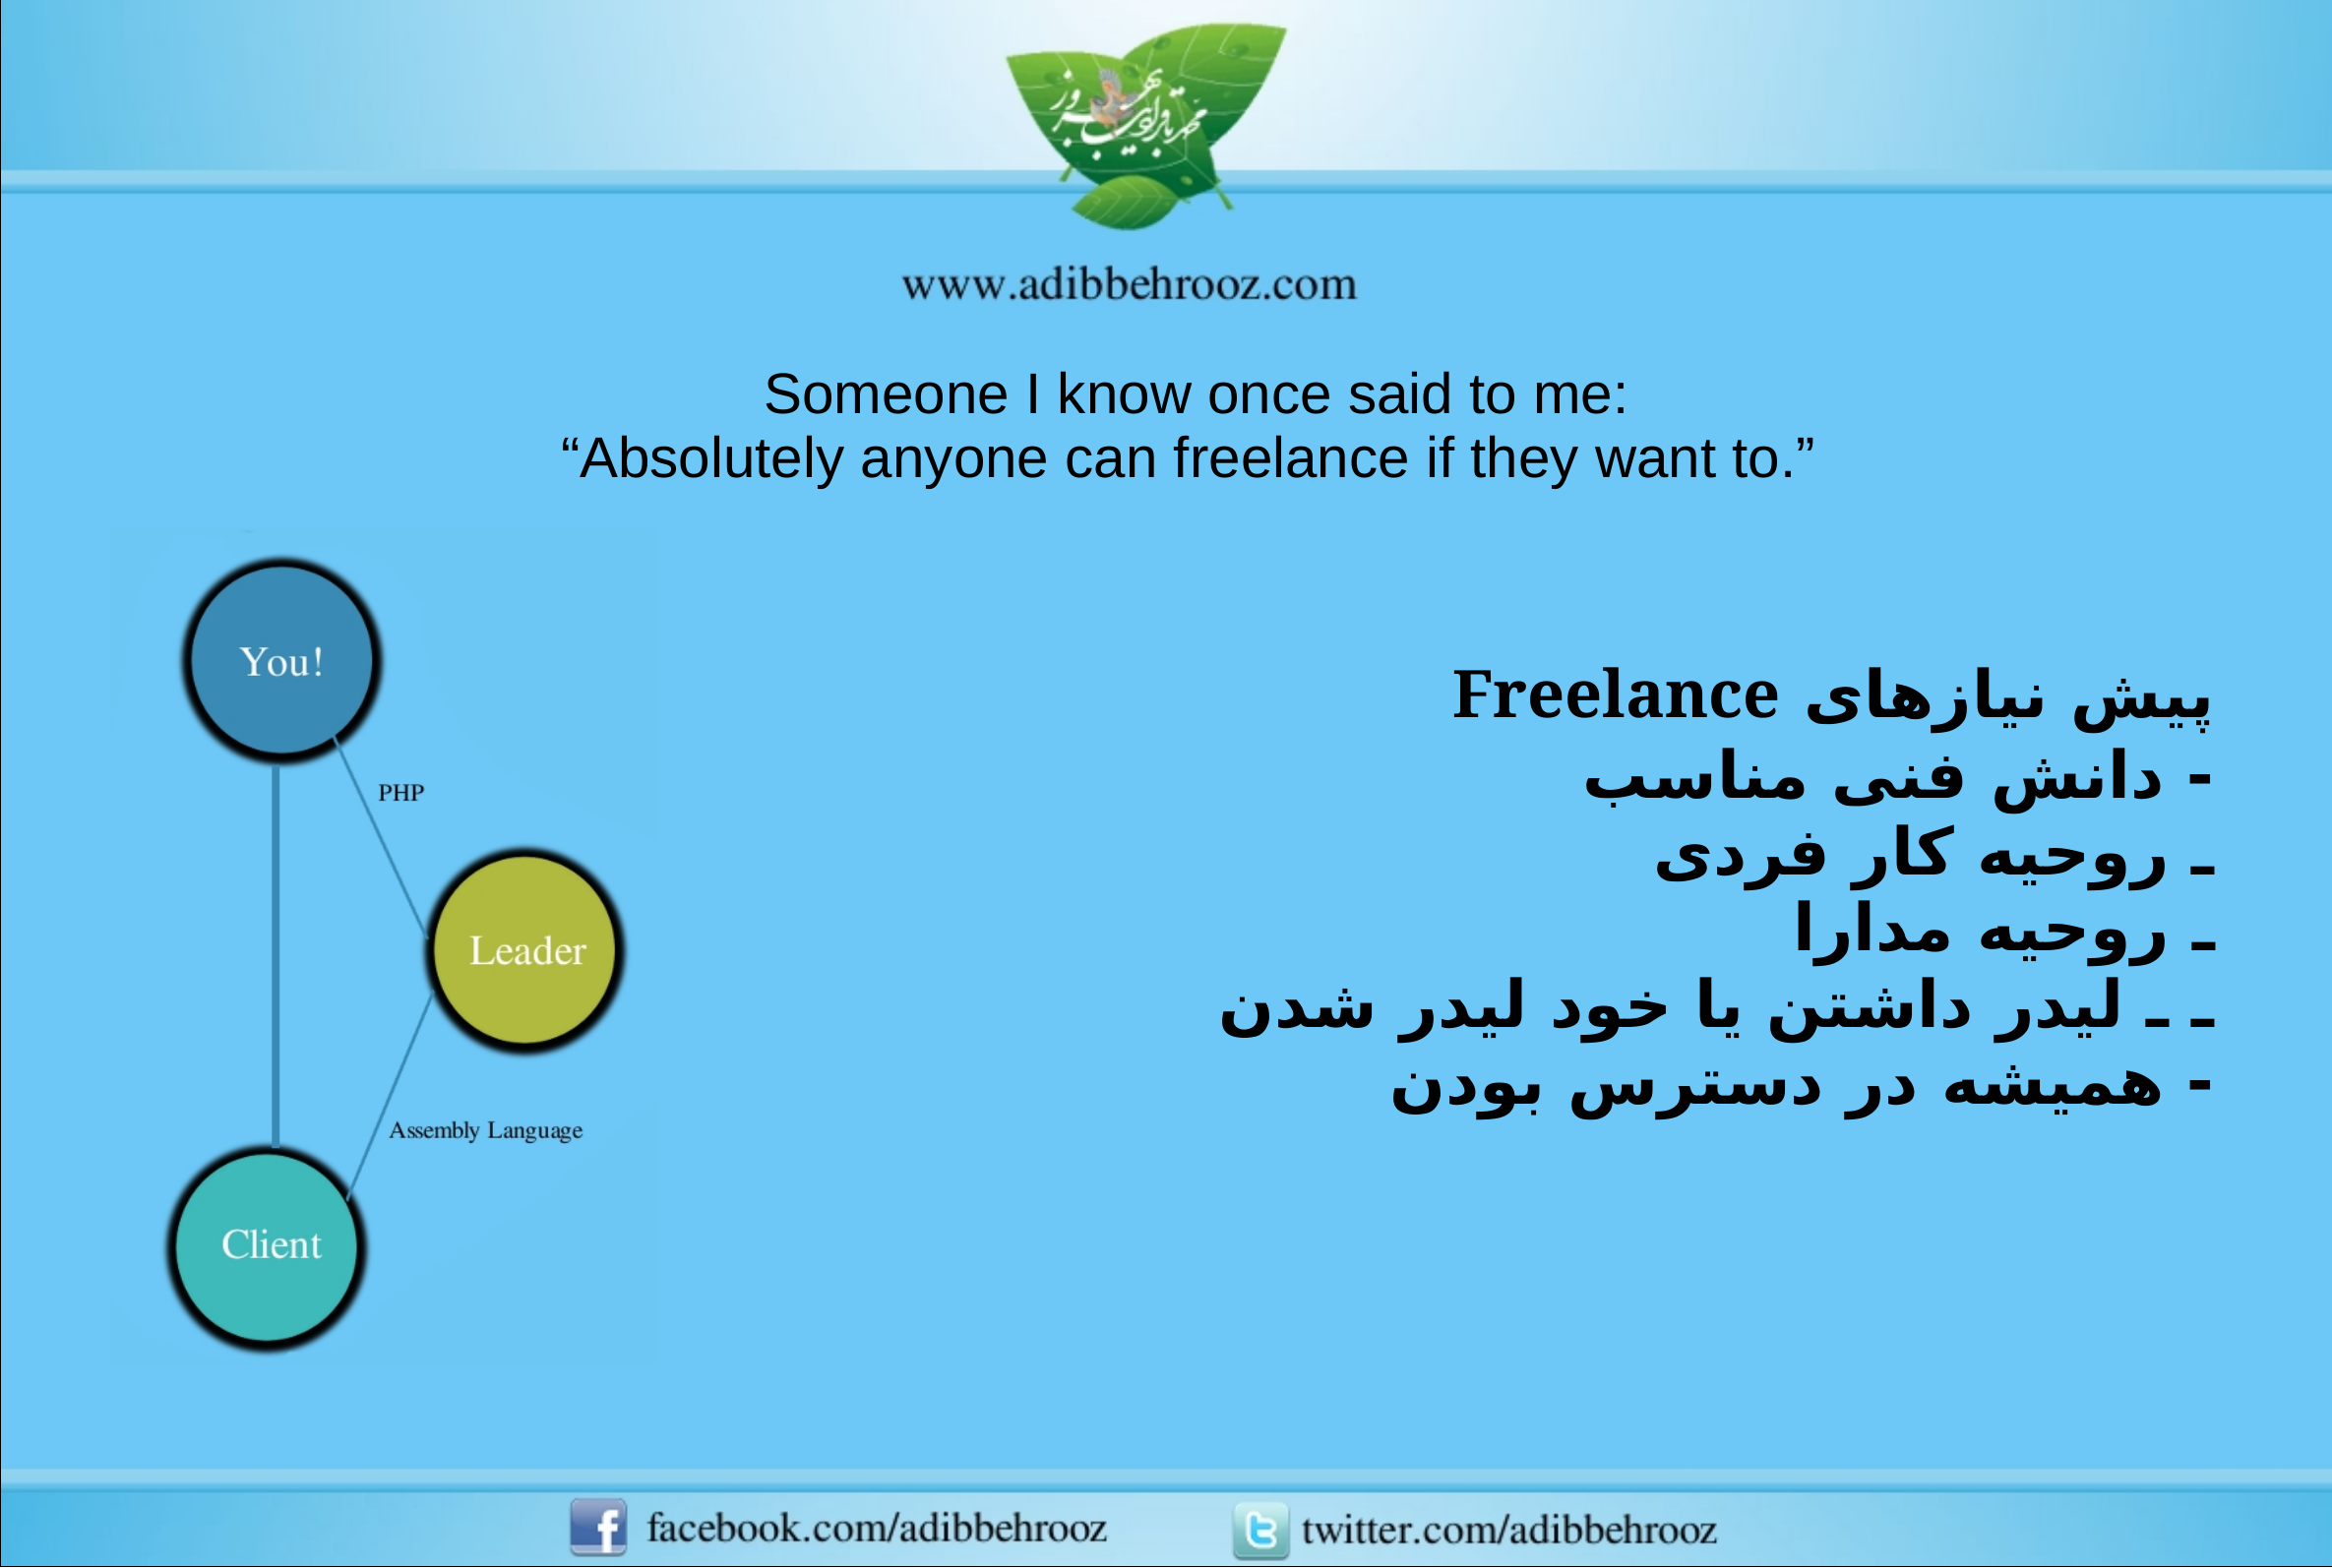

# Someone I know once said to me: “Absolutely anyone can freelance if they want to.”
پیش نیازهای Freelance
- دانش فنی مناسب
ـ روحیه کار فردی
ـ روحیه مدارا
ـ ـ لیدر داشتن یا خود لیدر شدن
- همیشه در دسترس بودن